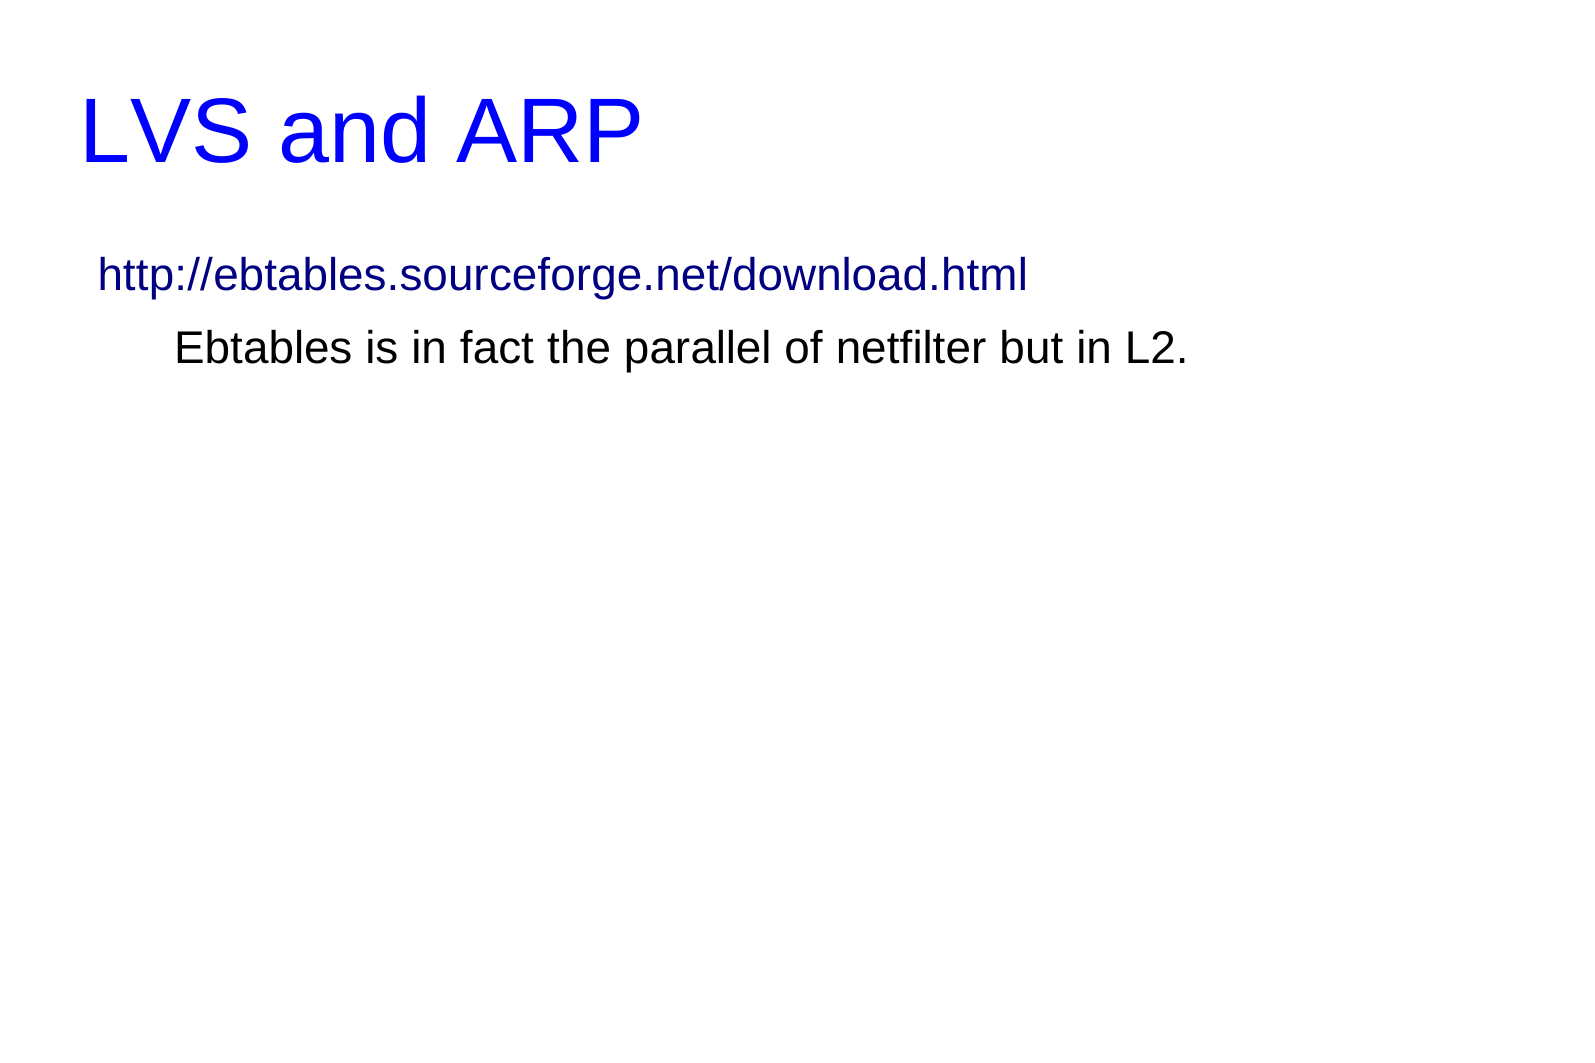

# LVS and ARP
http://ebtables.sourceforge.net/download.html
Ebtables is in fact the parallel of netfilter but in L2.